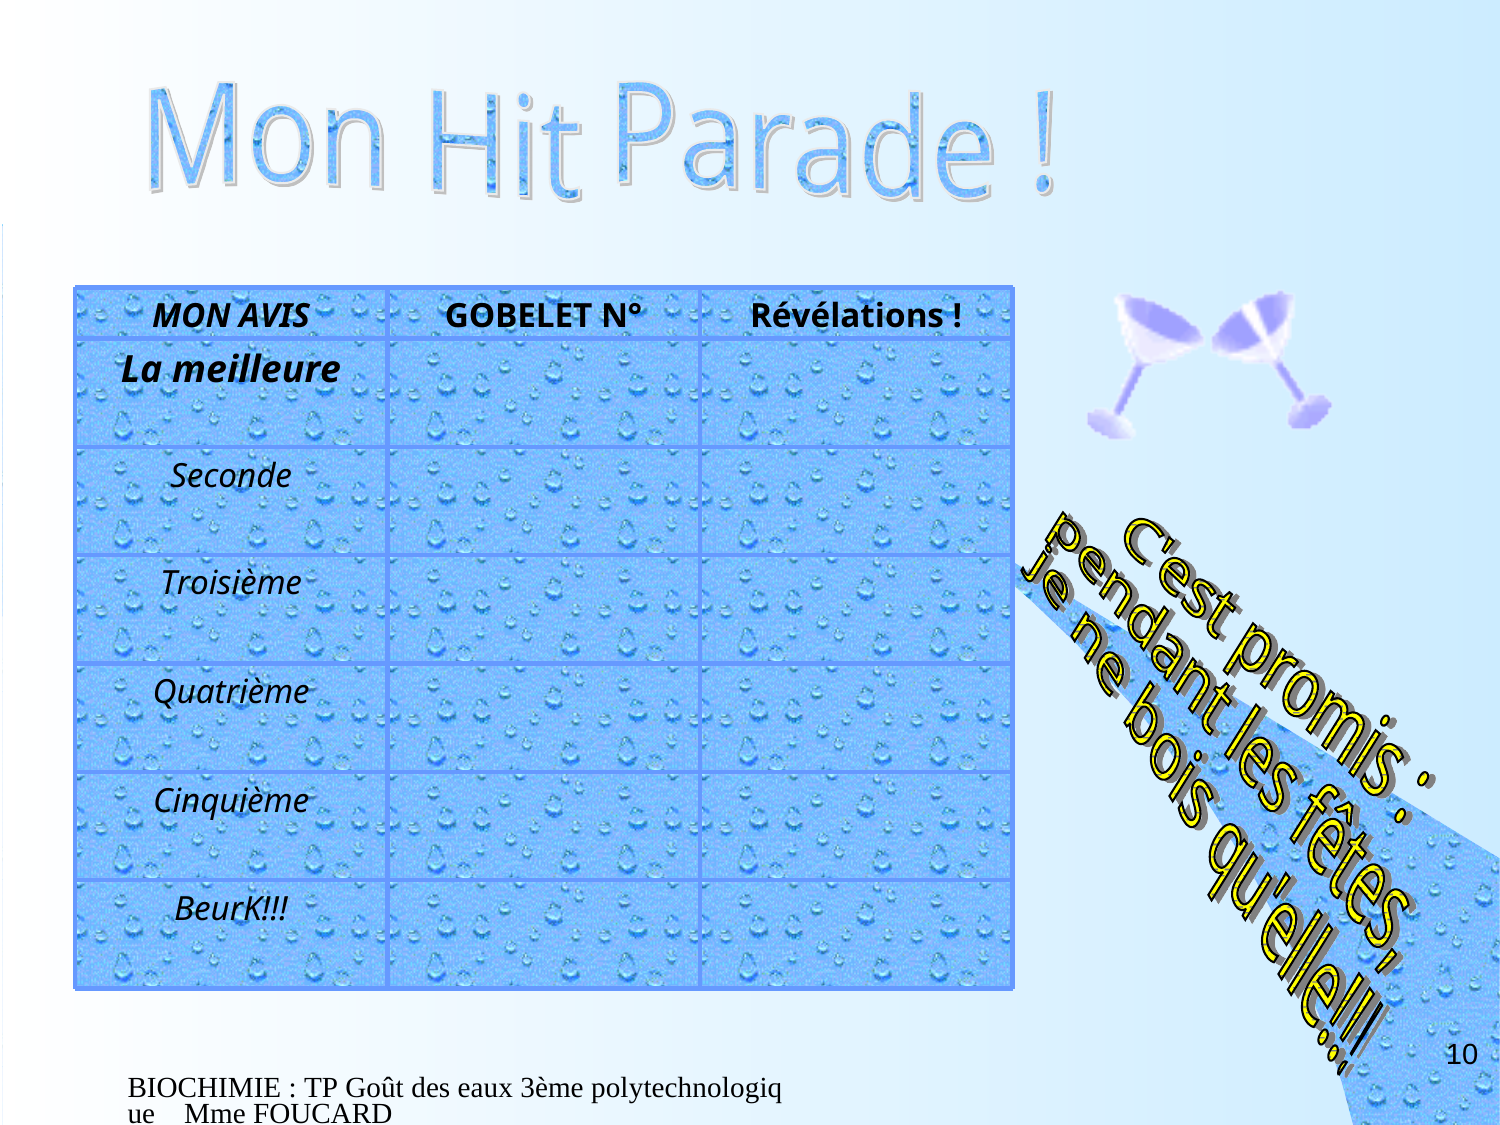

Mon Hit Parade !
MON AVIS
GOBELET N°
Révélations !
La meilleure
Seconde
Troisième
Quatrième
Cinquième
BeurK!!!
C'est promis :
pendant les fêtes,
 je ne bois qu'elle!!!
10
BIOCHIMIE : TP Goût des eaux 3ème polytechnologique Mme FOUCARD